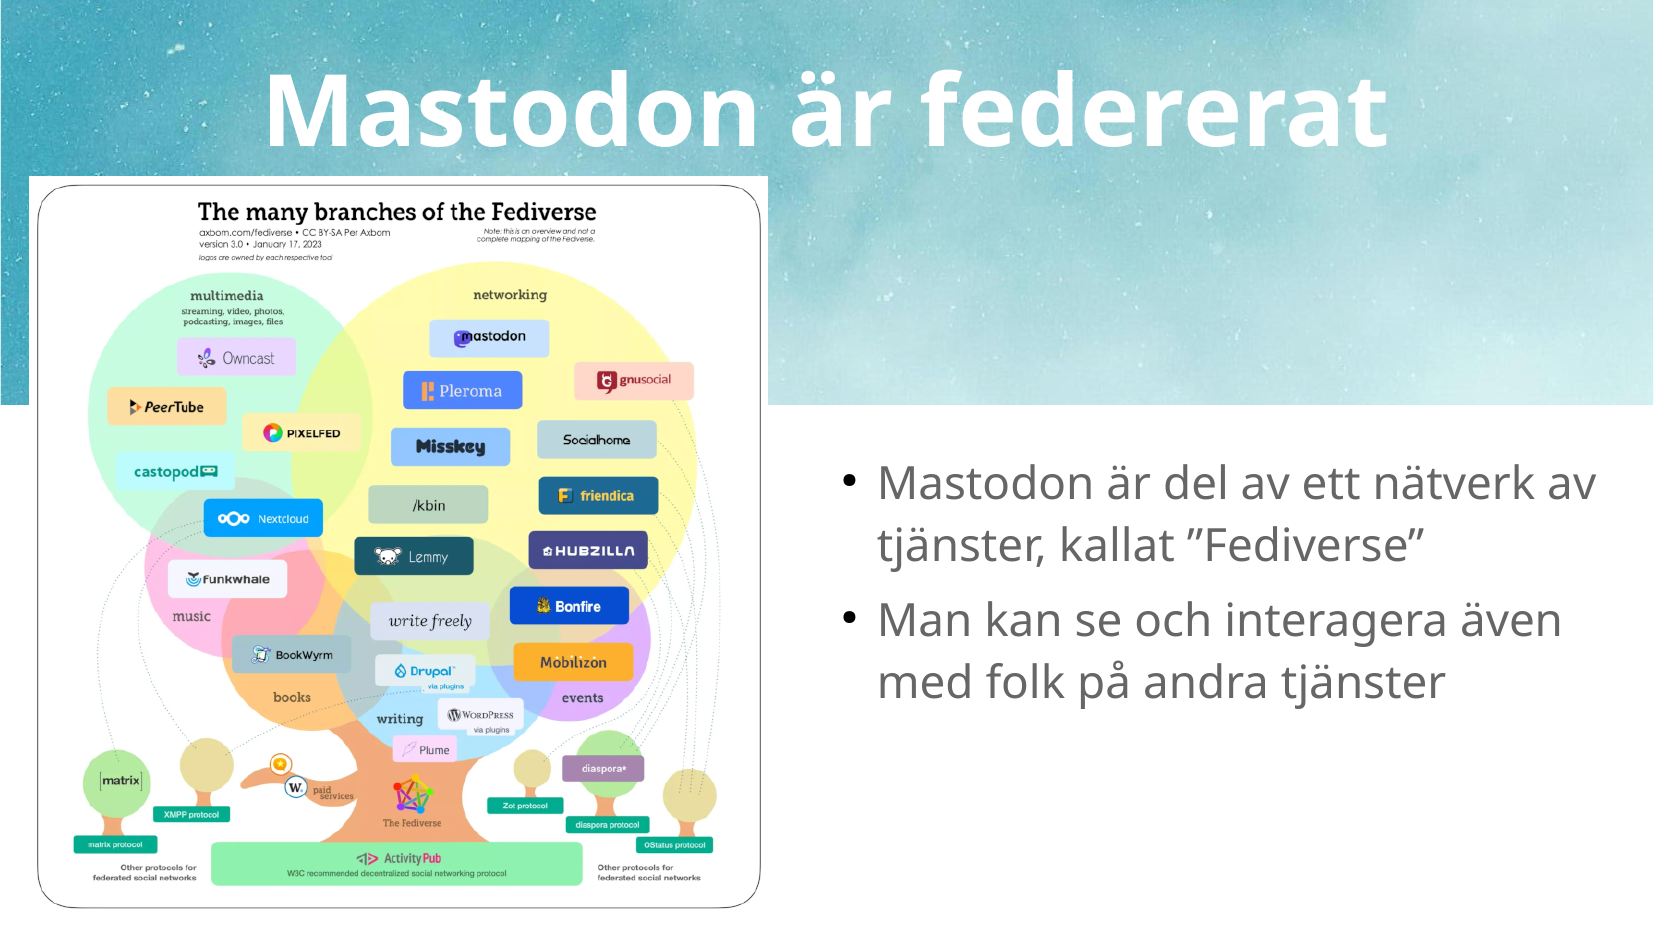

# Mastodon är federerat
Mastodon är del av ett nätverk av tjänster, kallat ”Fediverse”
Man kan se och interagera även med folk på andra tjänster